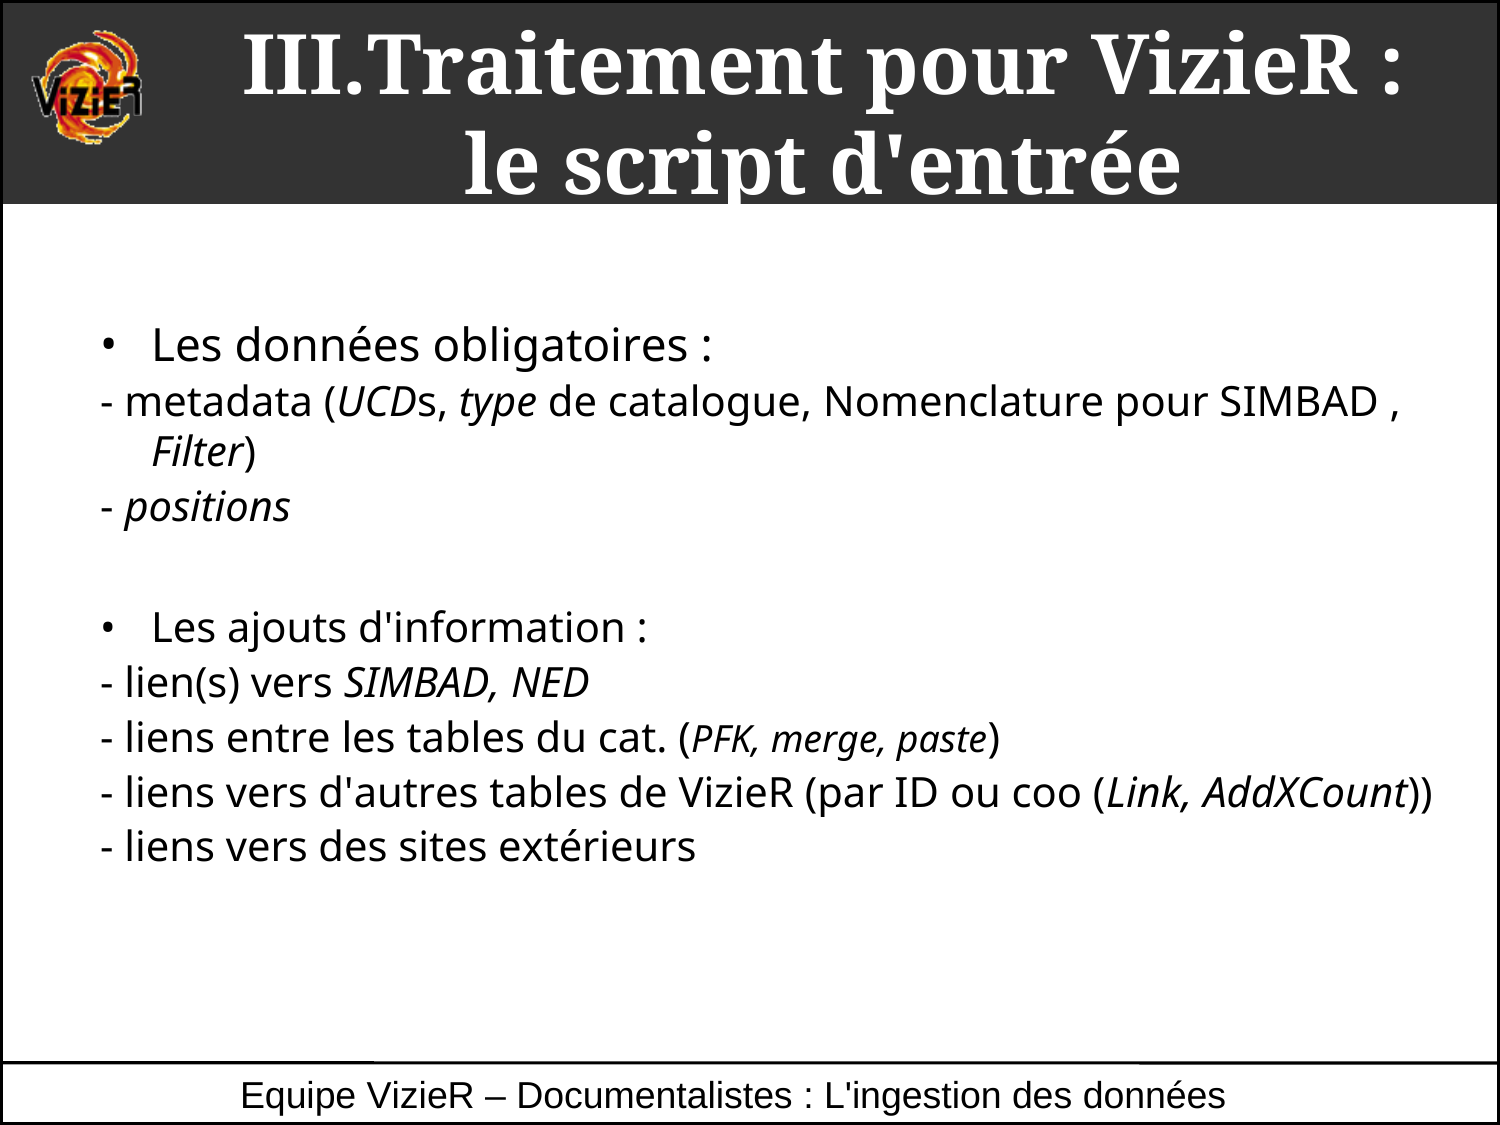

# III.Traitement pour VizieR : le script d'entrée
Les données obligatoires :
- metadata (UCDs, type de catalogue, Nomenclature pour SIMBAD , Filter)‏
- positions
Les ajouts d'information :
- lien(s) vers SIMBAD, NED
- liens entre les tables du cat. (PFK, merge, paste)‏
- liens vers d'autres tables de VizieR (par ID ou coo (Link, AddXCount))‏
- liens vers des sites extérieurs